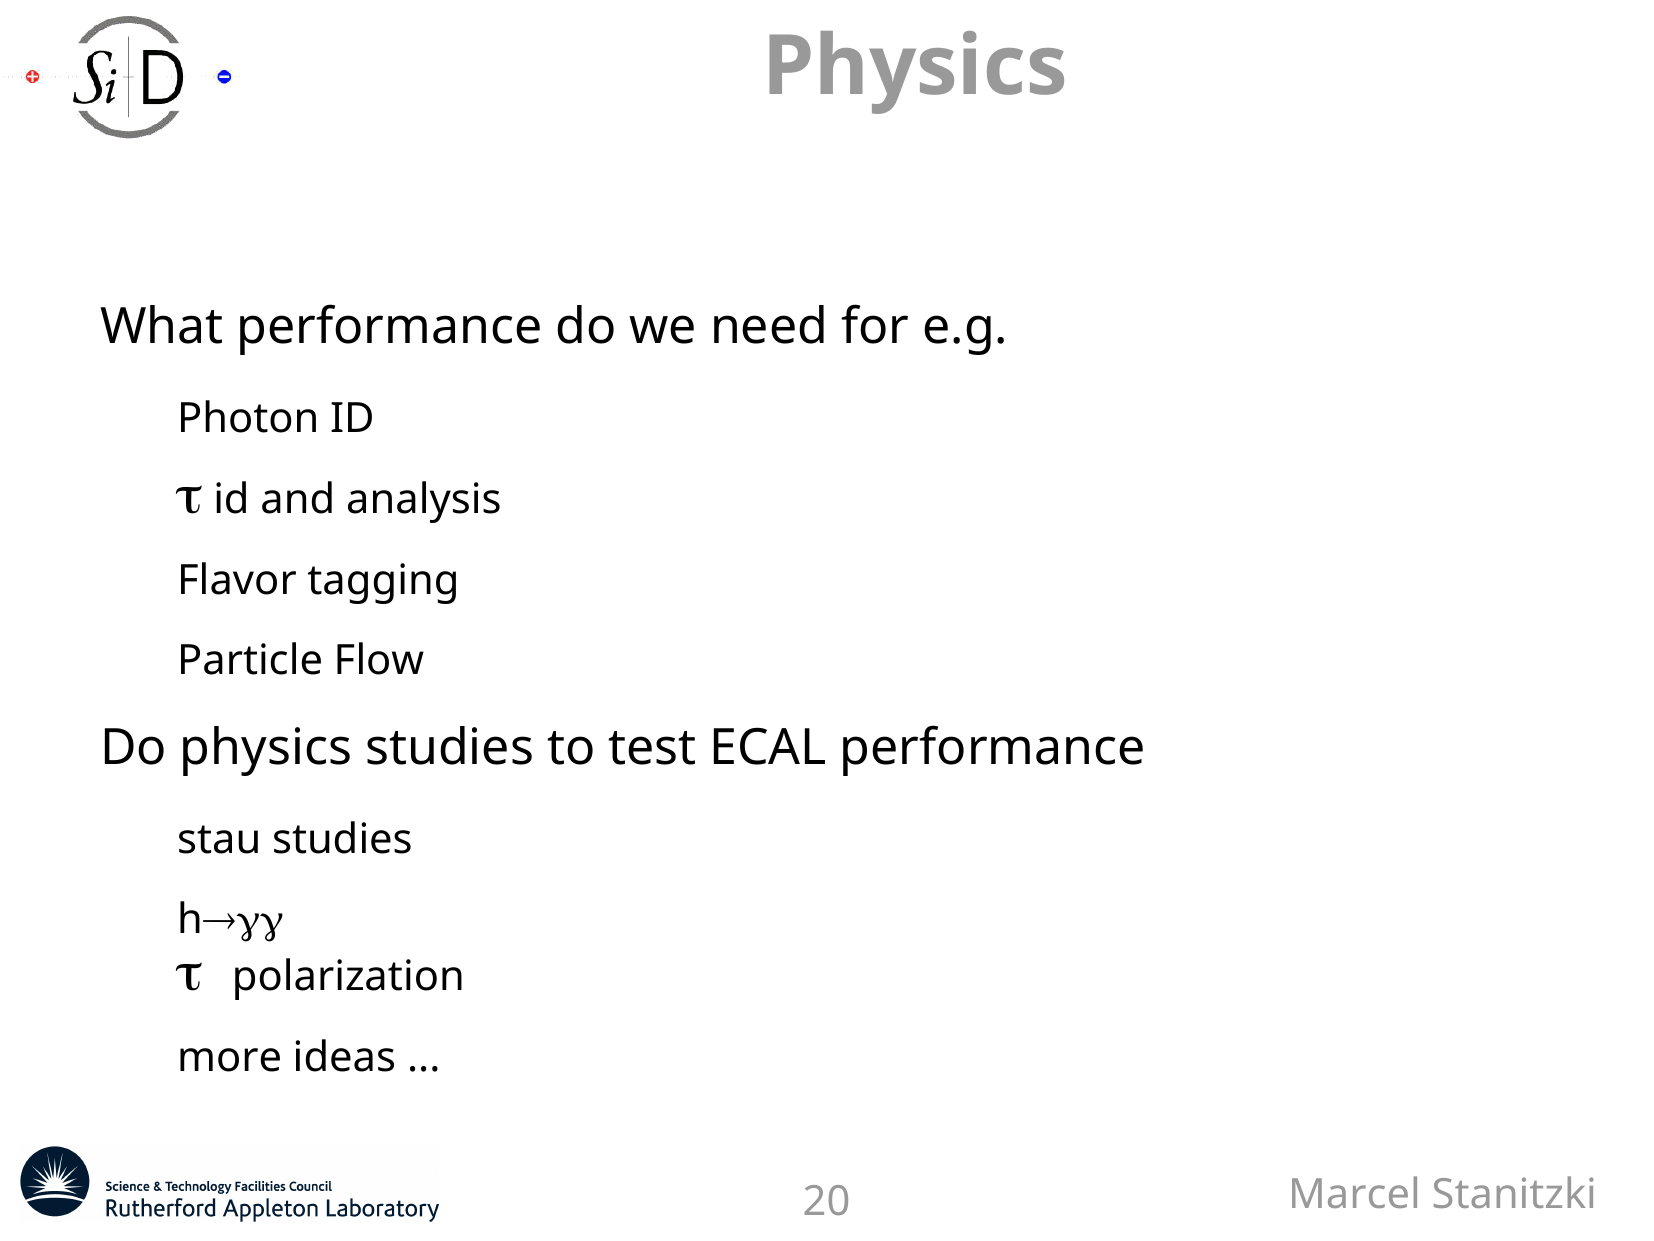

# Physics
What performance do we need for e.g.
Photon ID
 id and analysis
Flavor tagging
Particle Flow
Do physics studies to test ECAL performance
stau studies
h
 polarization
more ideas ...